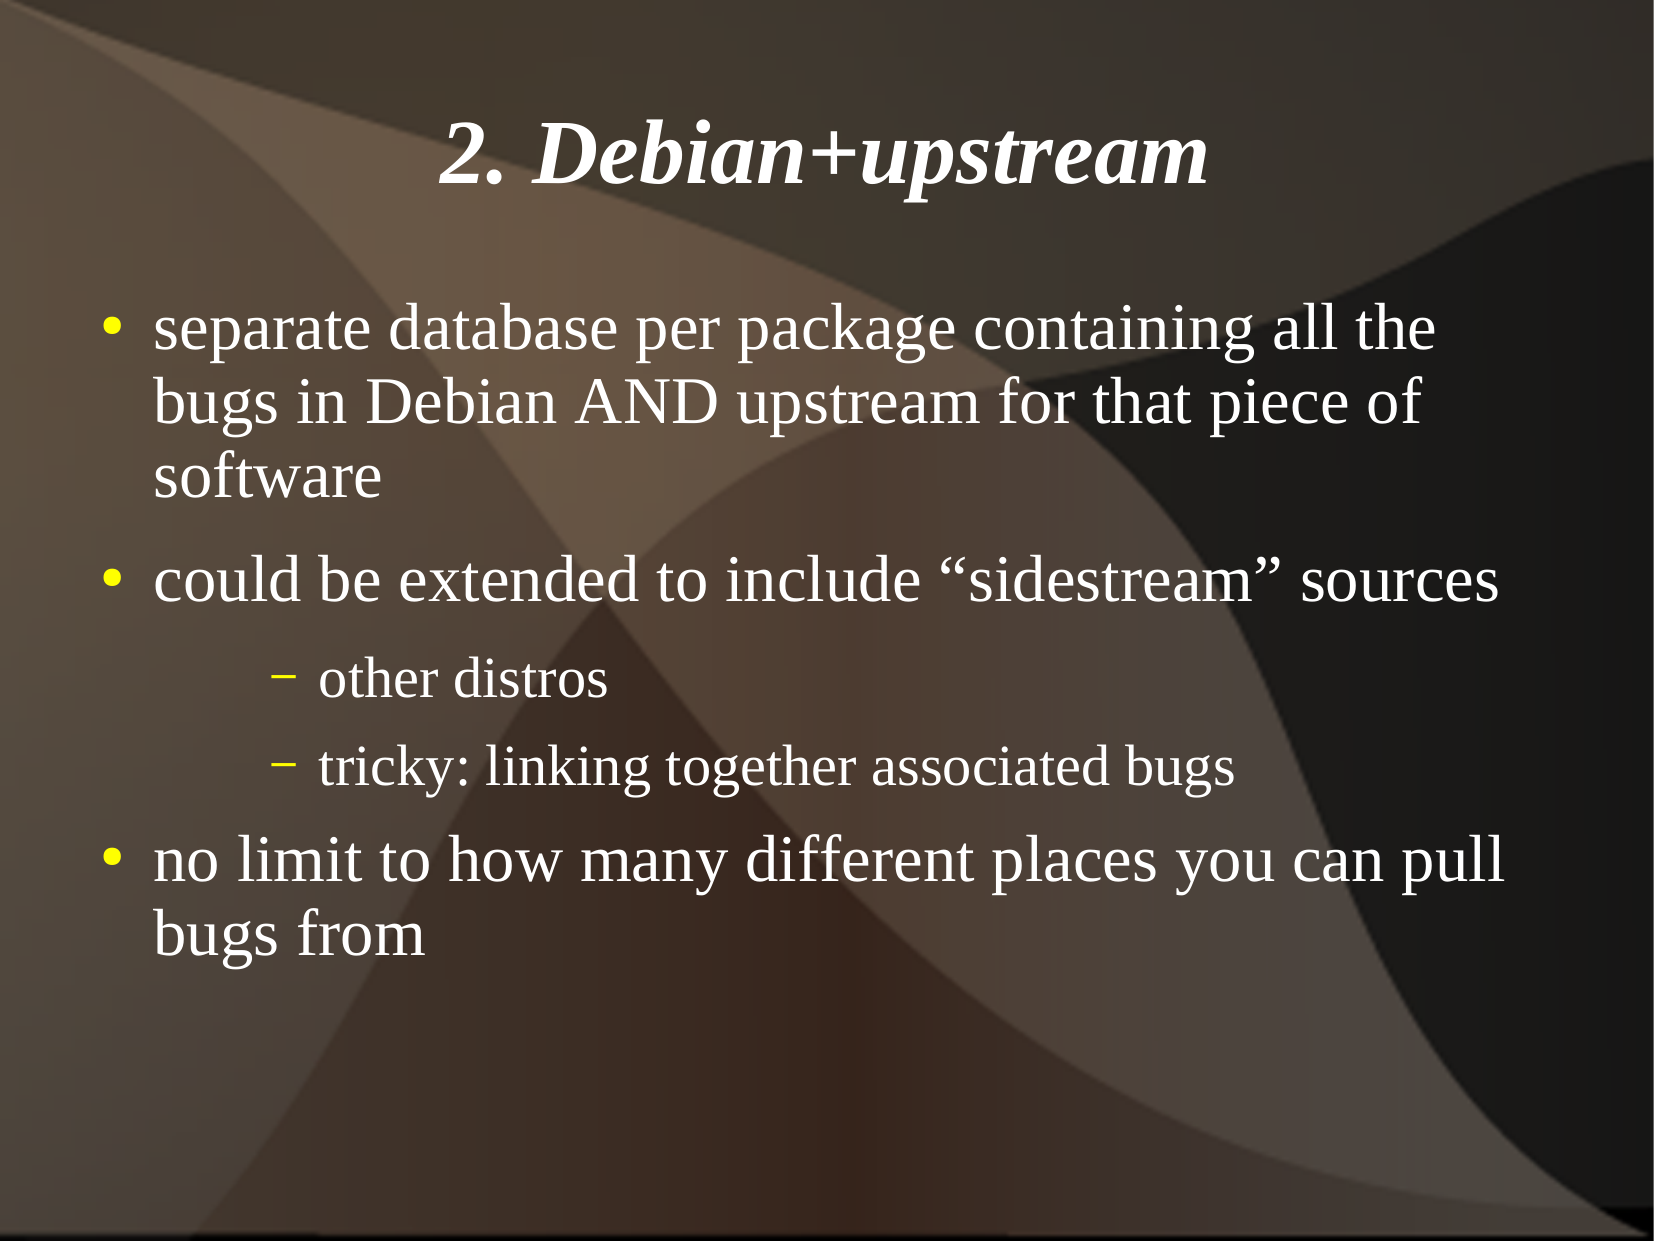

# 2. Debian+upstream
separate database per package containing all the bugs in Debian AND upstream for that piece of software
could be extended to include “sidestream” sources
other distros
tricky: linking together associated bugs
no limit to how many different places you can pull bugs from